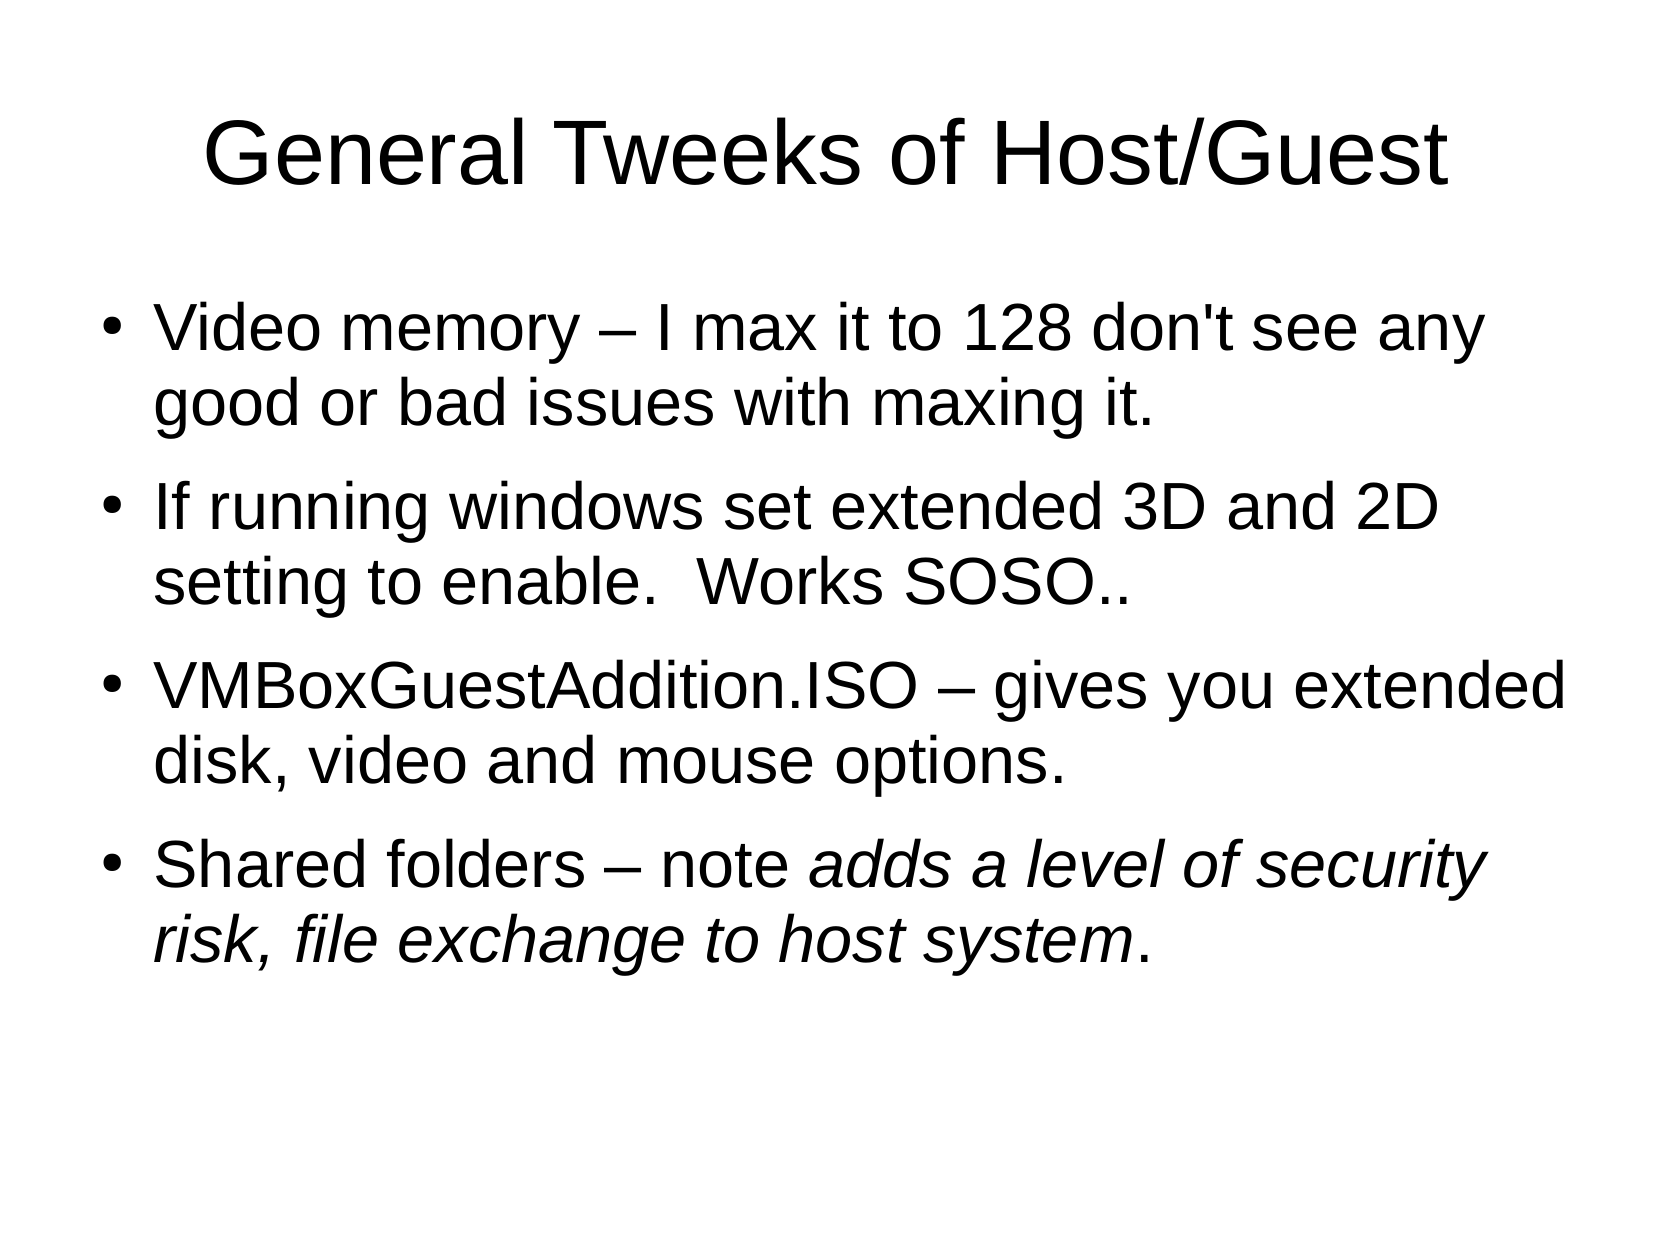

# General Tweeks of Host/Guest
Video memory – I max it to 128 don't see any good or bad issues with maxing it.
If running windows set extended 3D and 2D setting to enable. Works SOSO..
VMBoxGuestAddition.ISO – gives you extended disk, video and mouse options.
Shared folders – note adds a level of security risk, file exchange to host system.